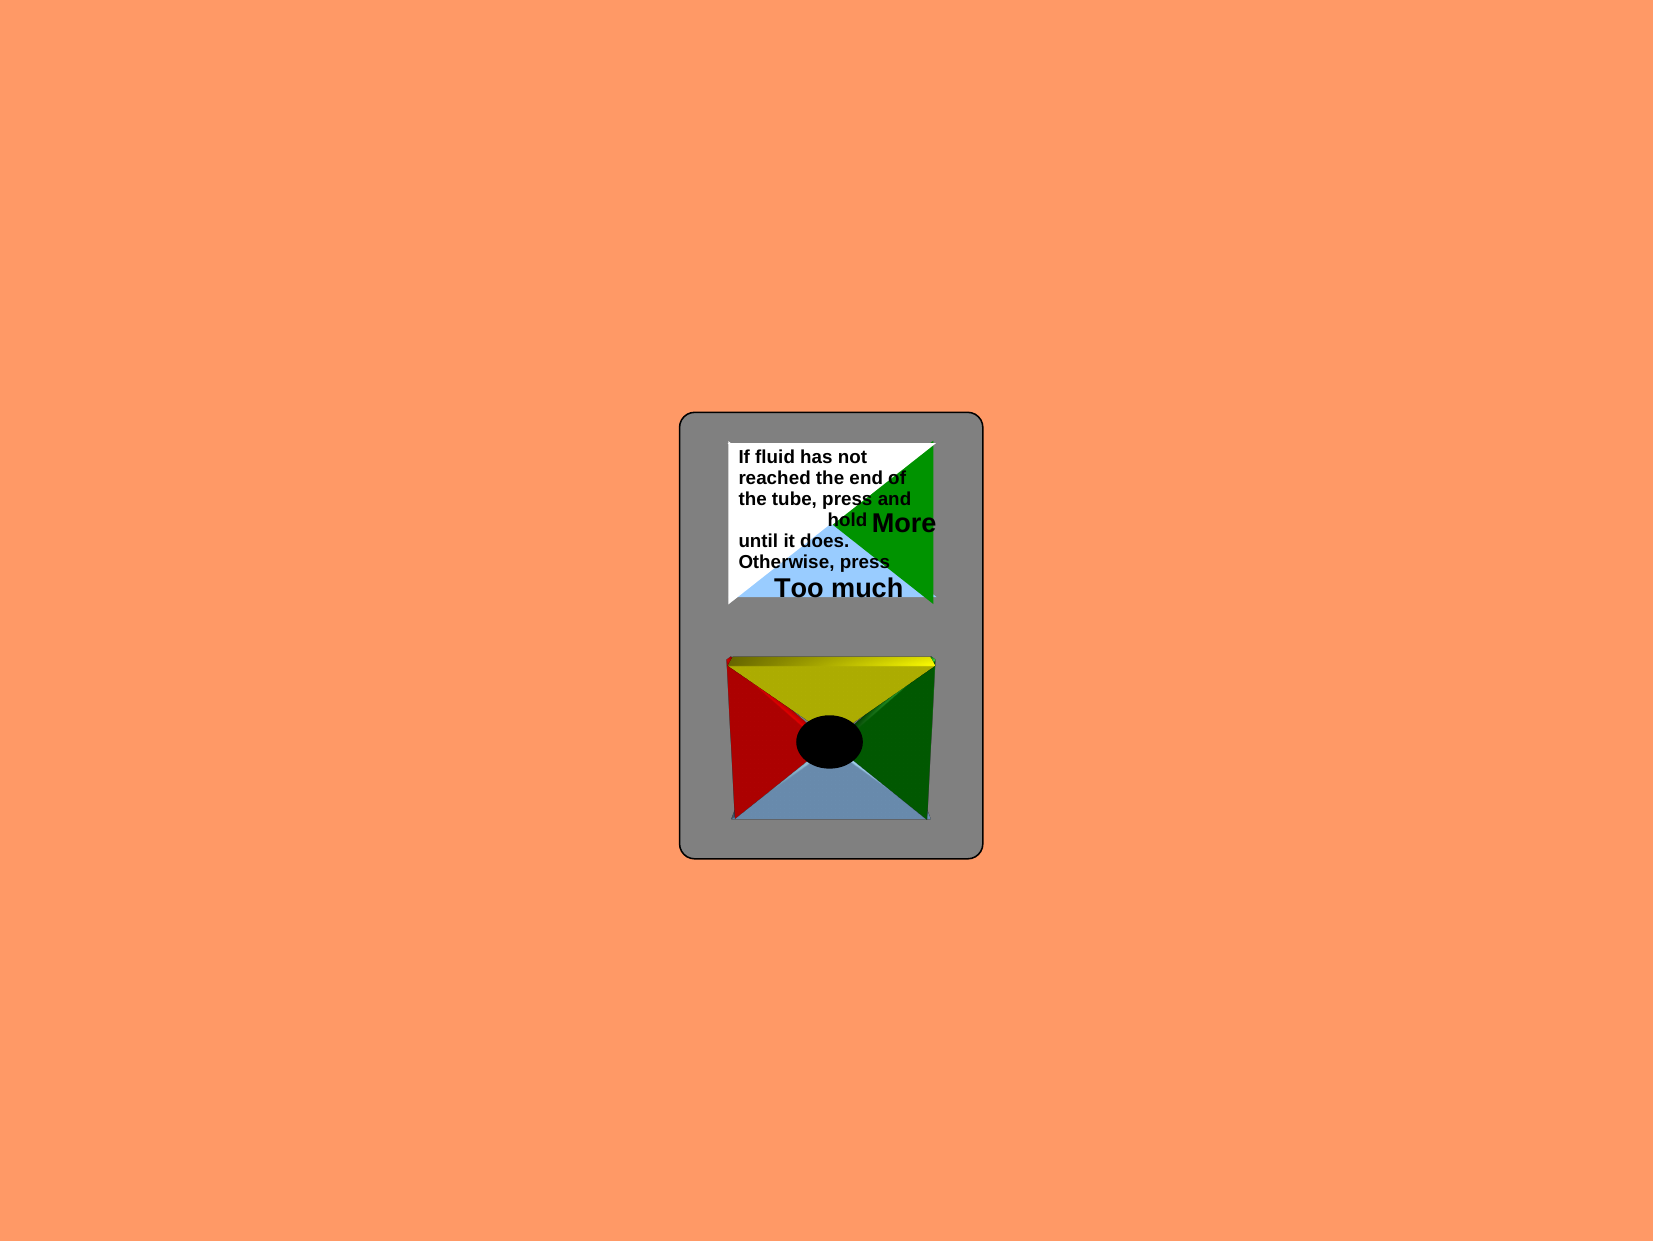

If fluid has not reached the end of the tube, press and hold
until it does.
Otherwise, press
More
Too much